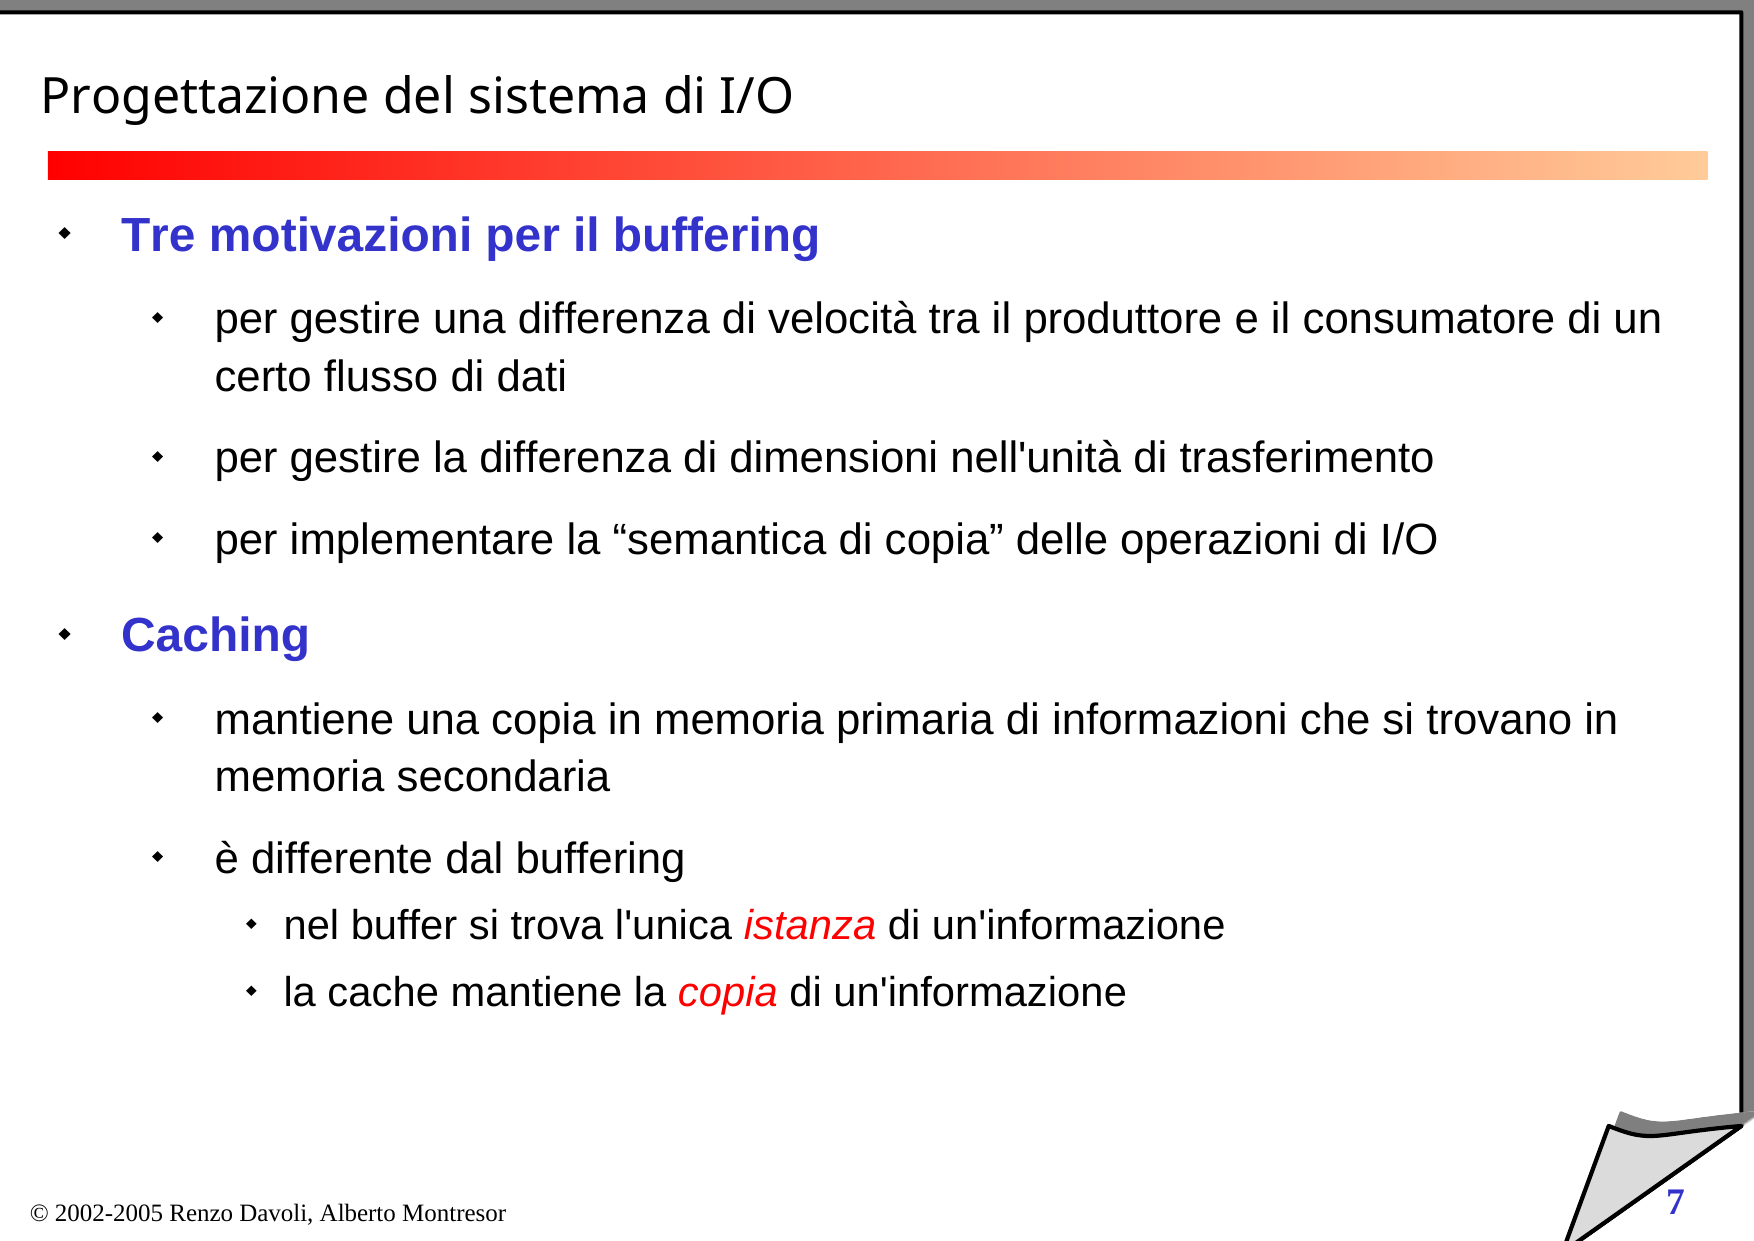

# Progettazione del sistema di I/O
Tre motivazioni per il buffering
per gestire una differenza di velocità tra il produttore e il consumatore di un certo flusso di dati
per gestire la differenza di dimensioni nell'unità di trasferimento
per implementare la “semantica di copia” delle operazioni di I/O
Caching
mantiene una copia in memoria primaria di informazioni che si trovano in memoria secondaria
è differente dal buffering
nel buffer si trova l'unica istanza di un'informazione
la cache mantiene la copia di un'informazione